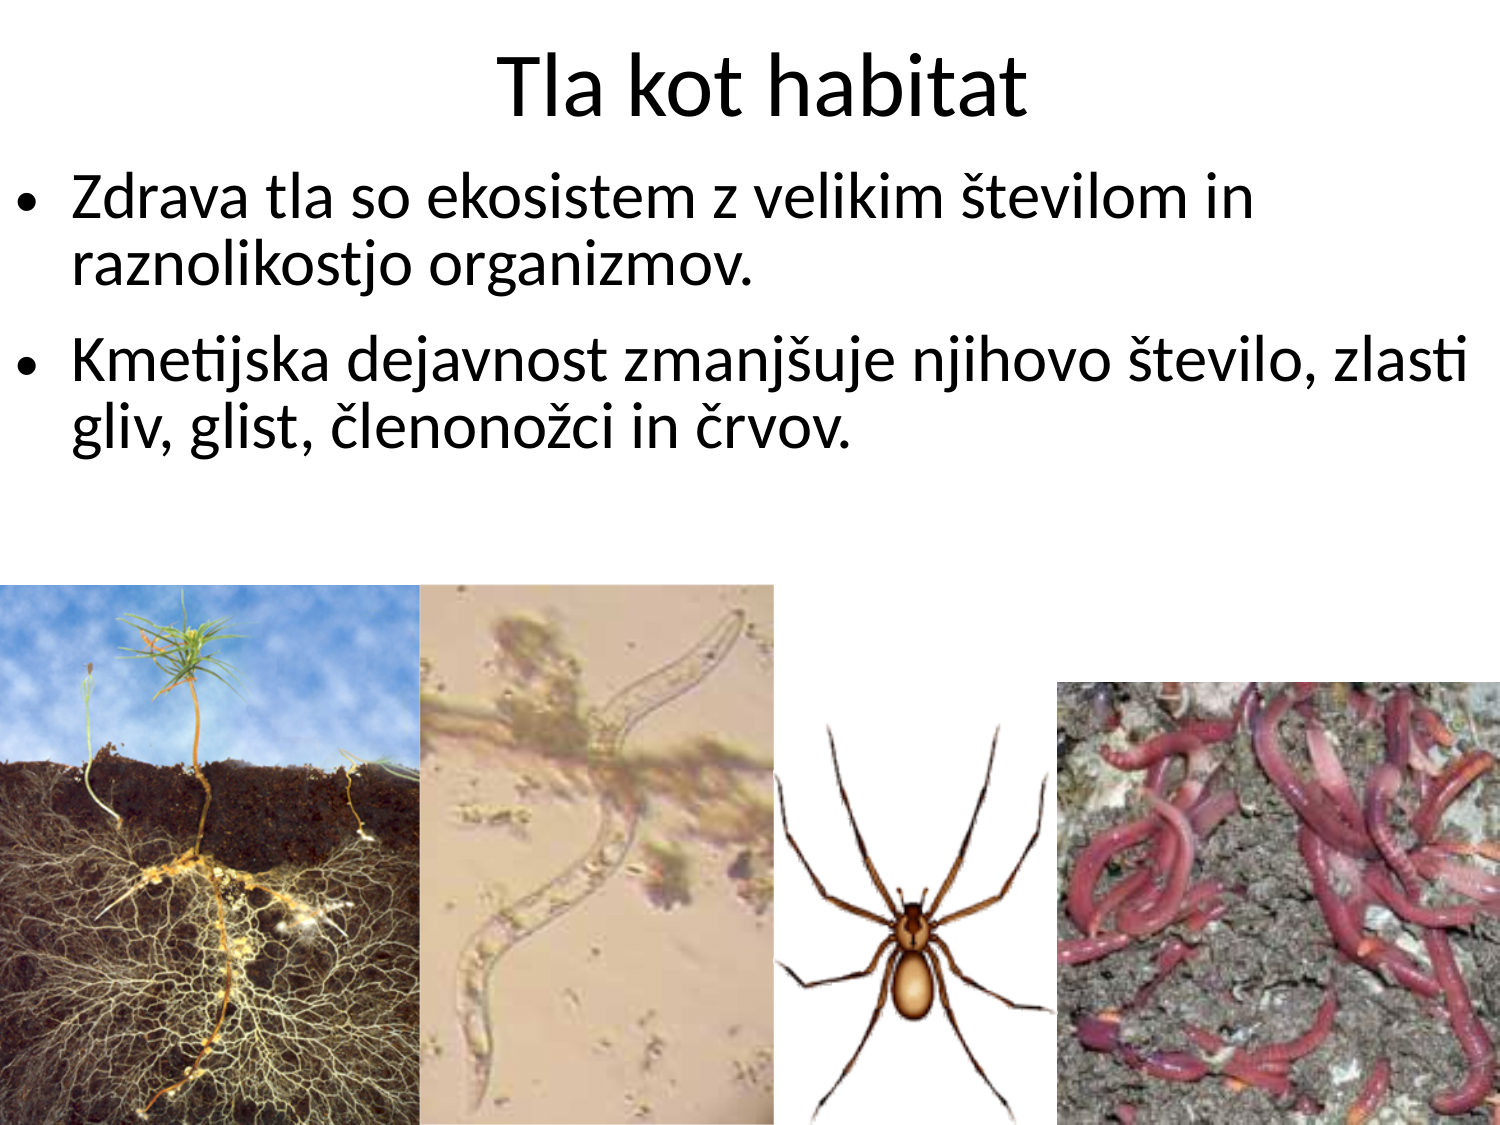

# Tla kot habitat
Zdrava tla so ekosistem z velikim številom in raznolikostjo organizmov.
Kmetijska dejavnost zmanjšuje njihovo število, zlasti gliv, glist, členonožci in črvov.